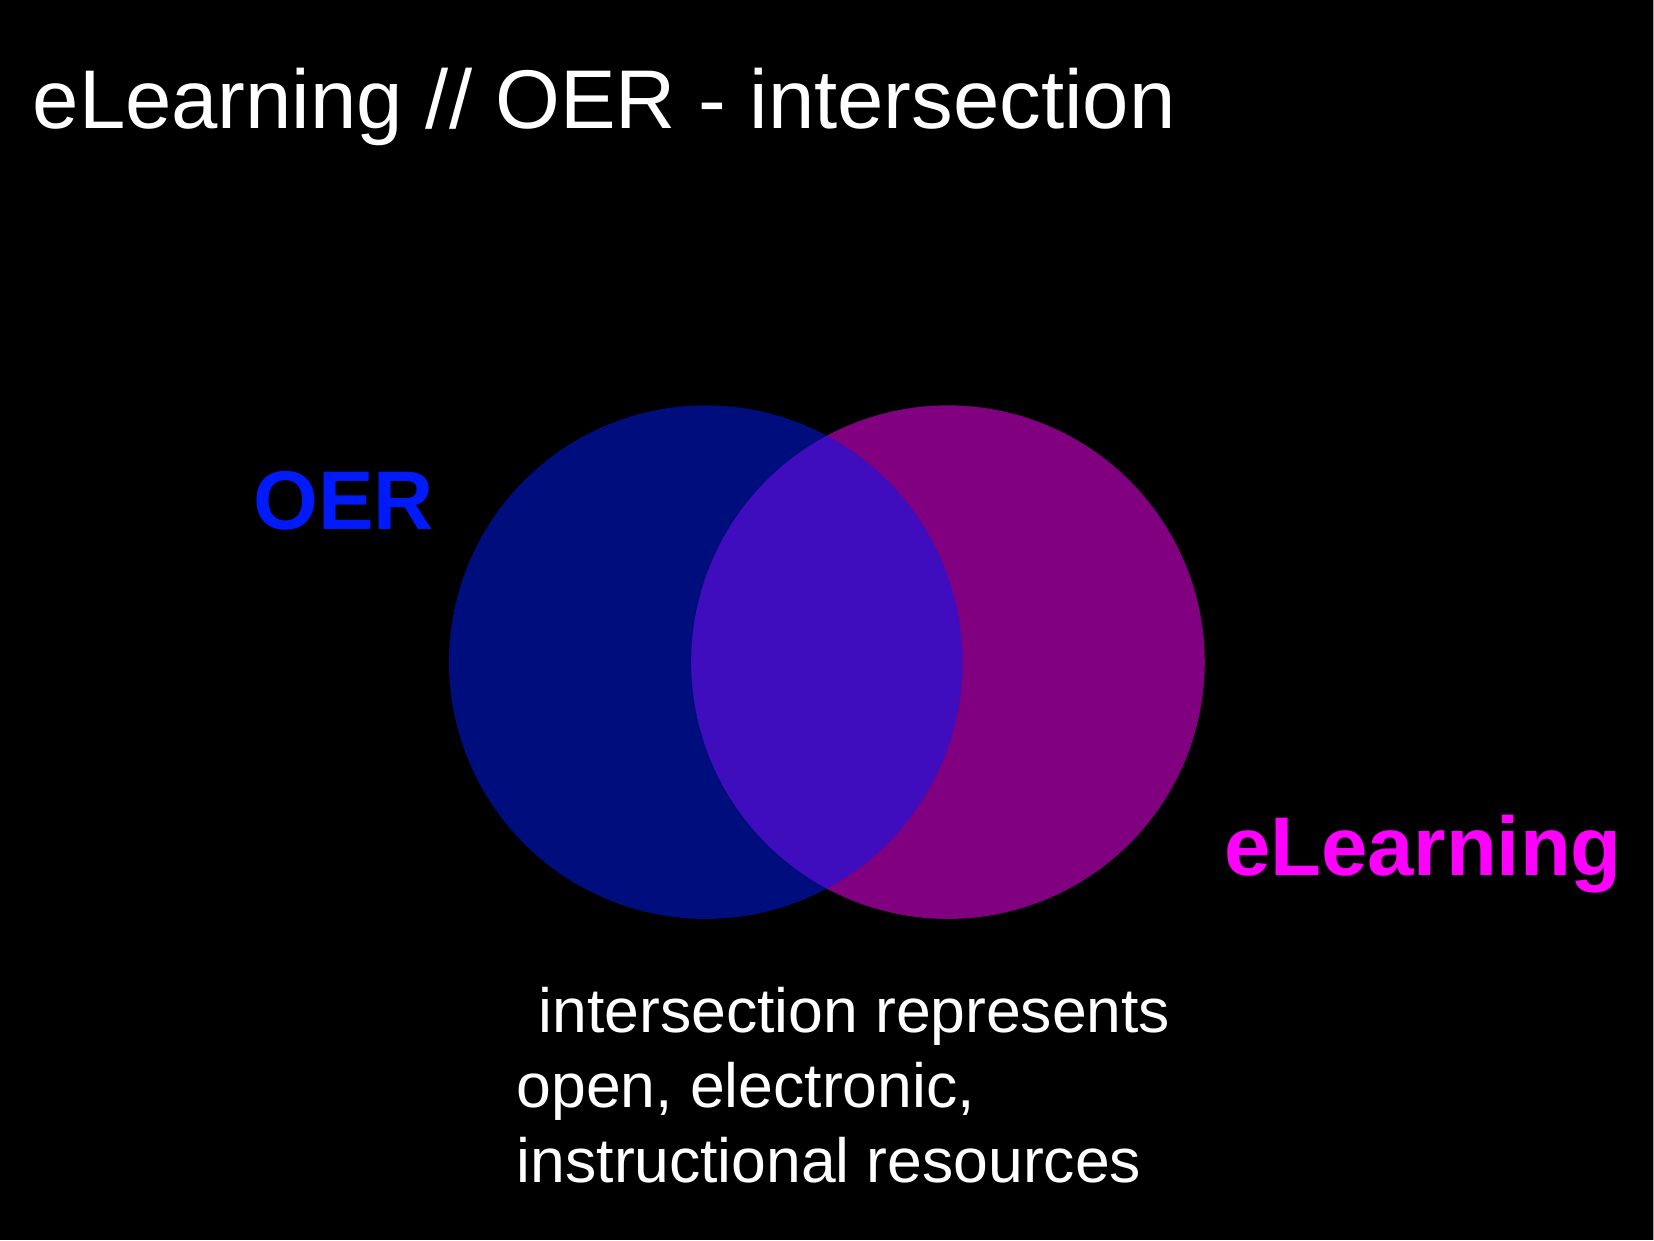

eLearning // OER - intersection
OER
eLearning
intersection represents open, electronic, instructional resources